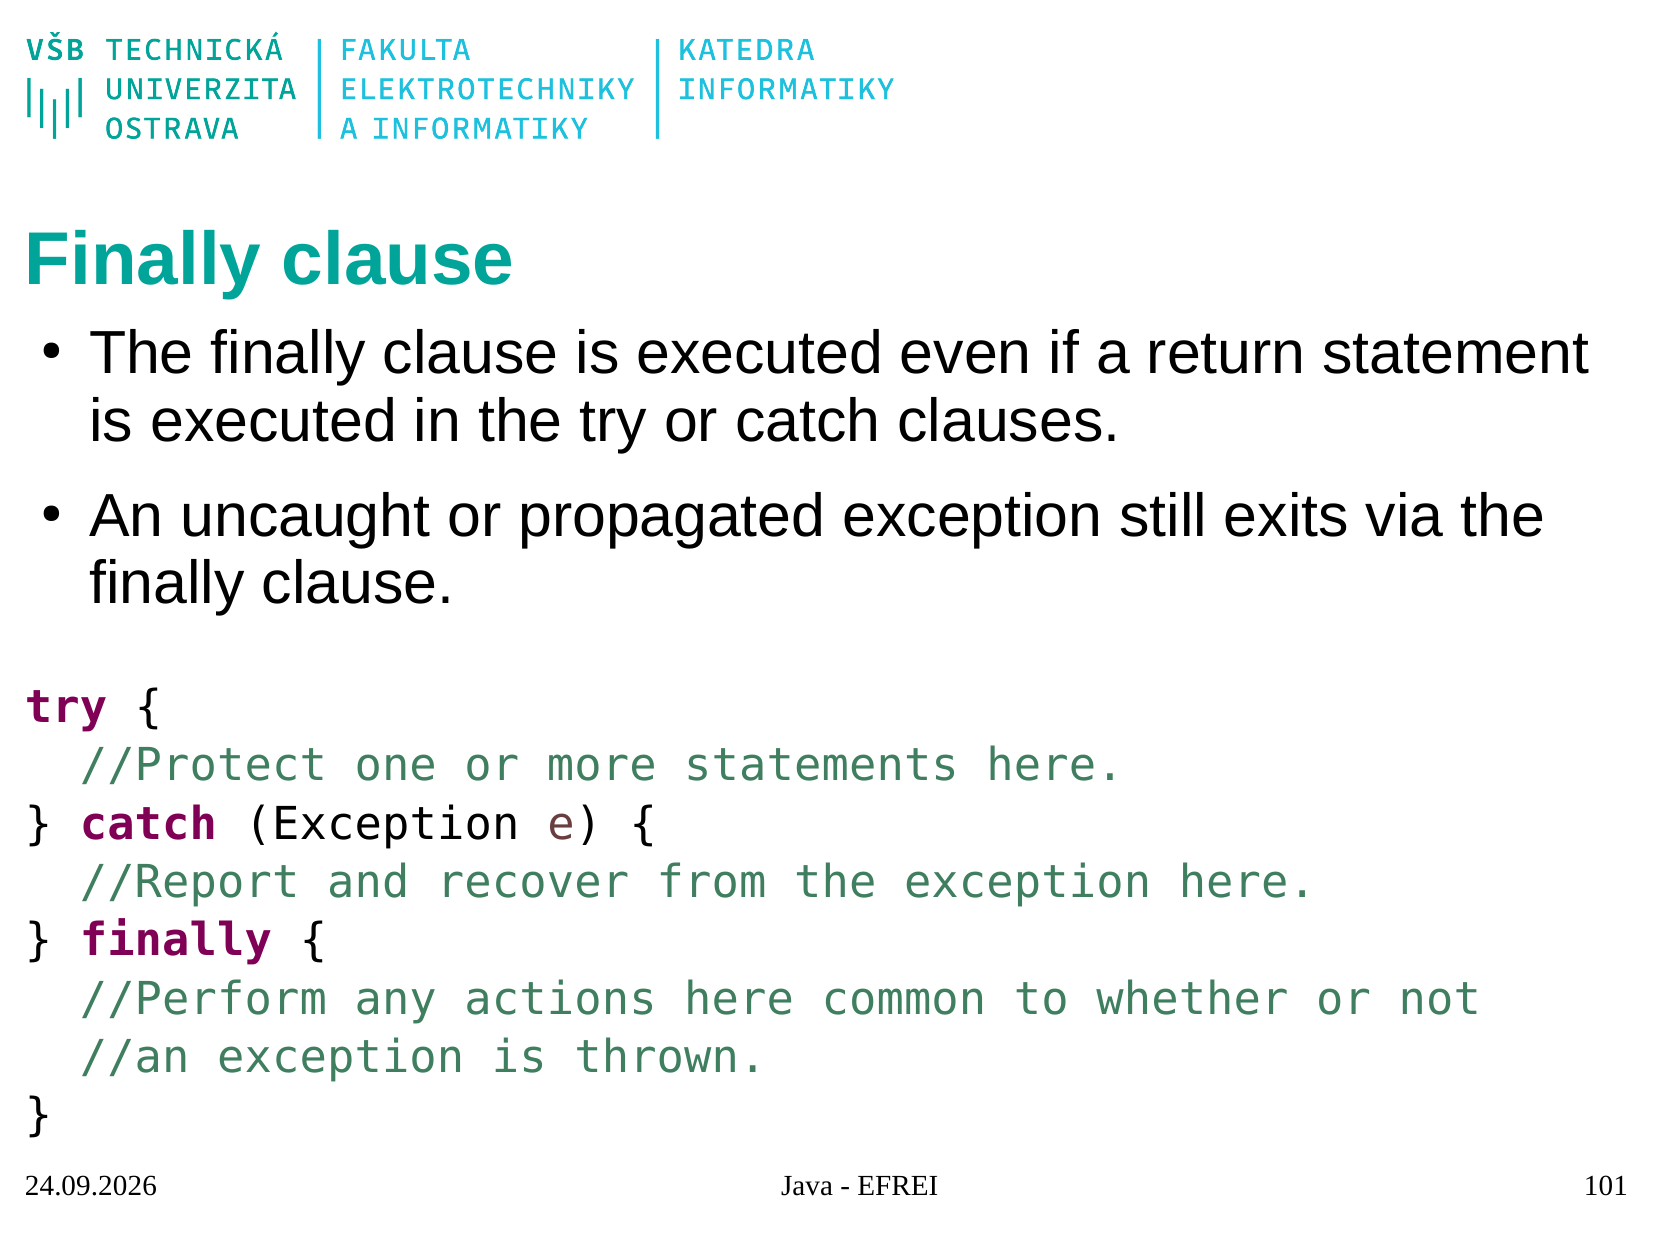

# Finally clause
The finally clause is executed even if a return statement is executed in the try or catch clauses.
An uncaught or propagated exception still exits via the finally clause.
try {
 //Protect one or more statements here.
} catch (Exception e) {
 //Report and recover from the exception here.
} finally {
 //Perform any actions here common to whether or not
 //an exception is thrown.
}
Java - EFREI
101